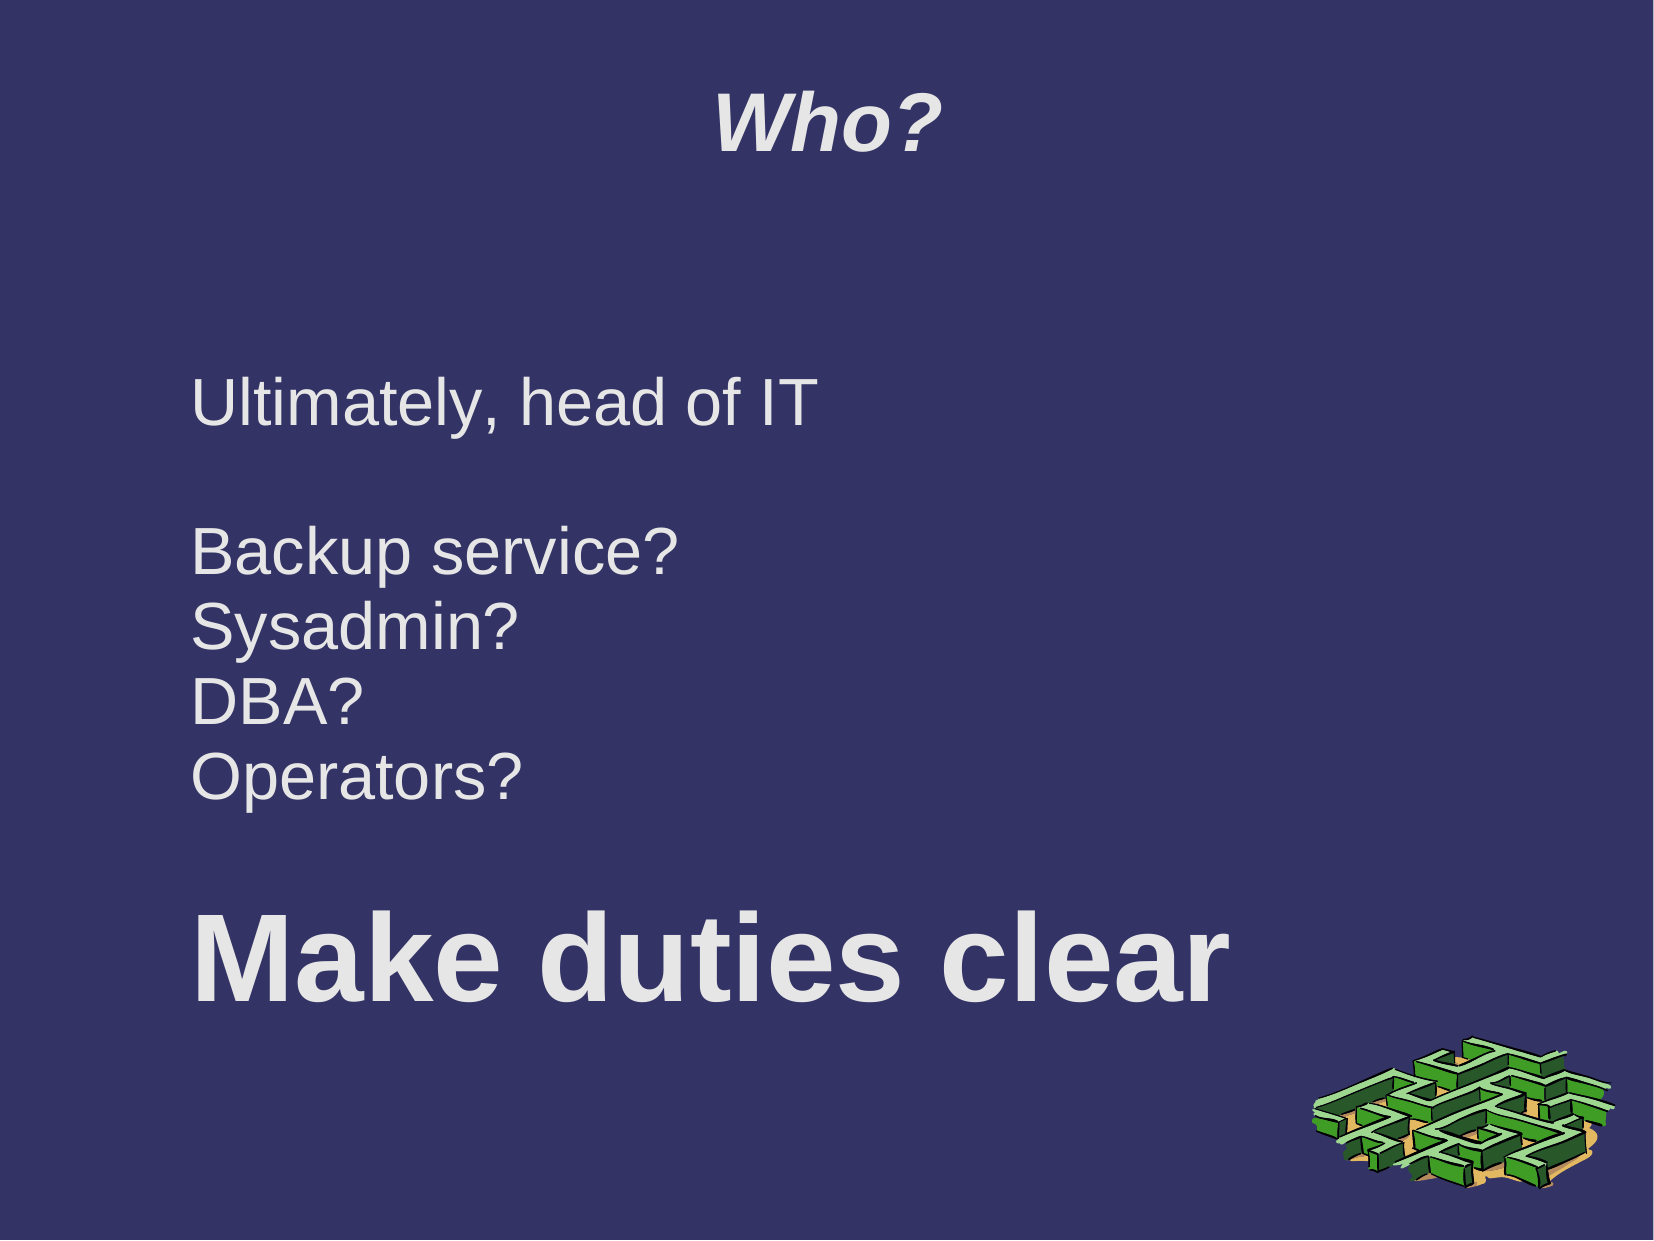

# Who?
Ultimately, head of IT
Backup service?
Sysadmin?
DBA?
Operators?
Make duties clear